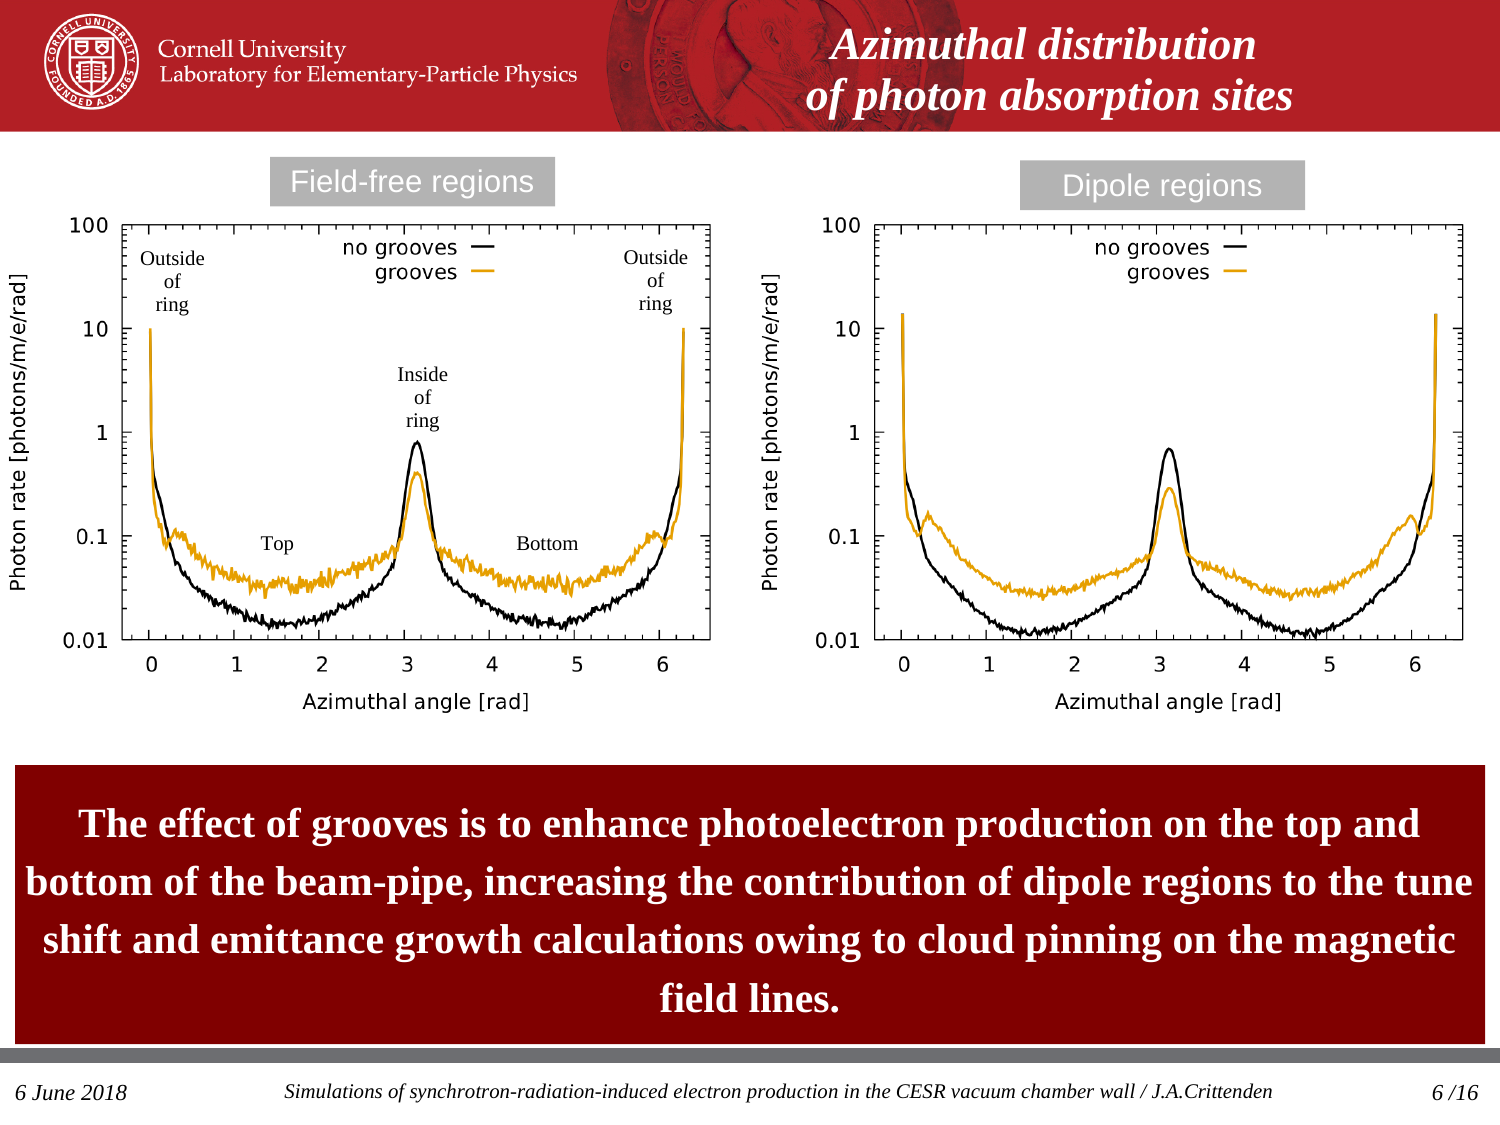

# Azimuthal distribution of photon absorption sites
Field-free regions
Dipole regions
Outside
of
ring
Outside
of
ring
Inside
of
ring
Top
Bottom
The effect of grooves is to enhance photoelectron production on the top and bottom of the beam-pipe, increasing the contribution of dipole regions to the tune shift and emittance growth calculations owing to cloud pinning on the magnetic field lines.